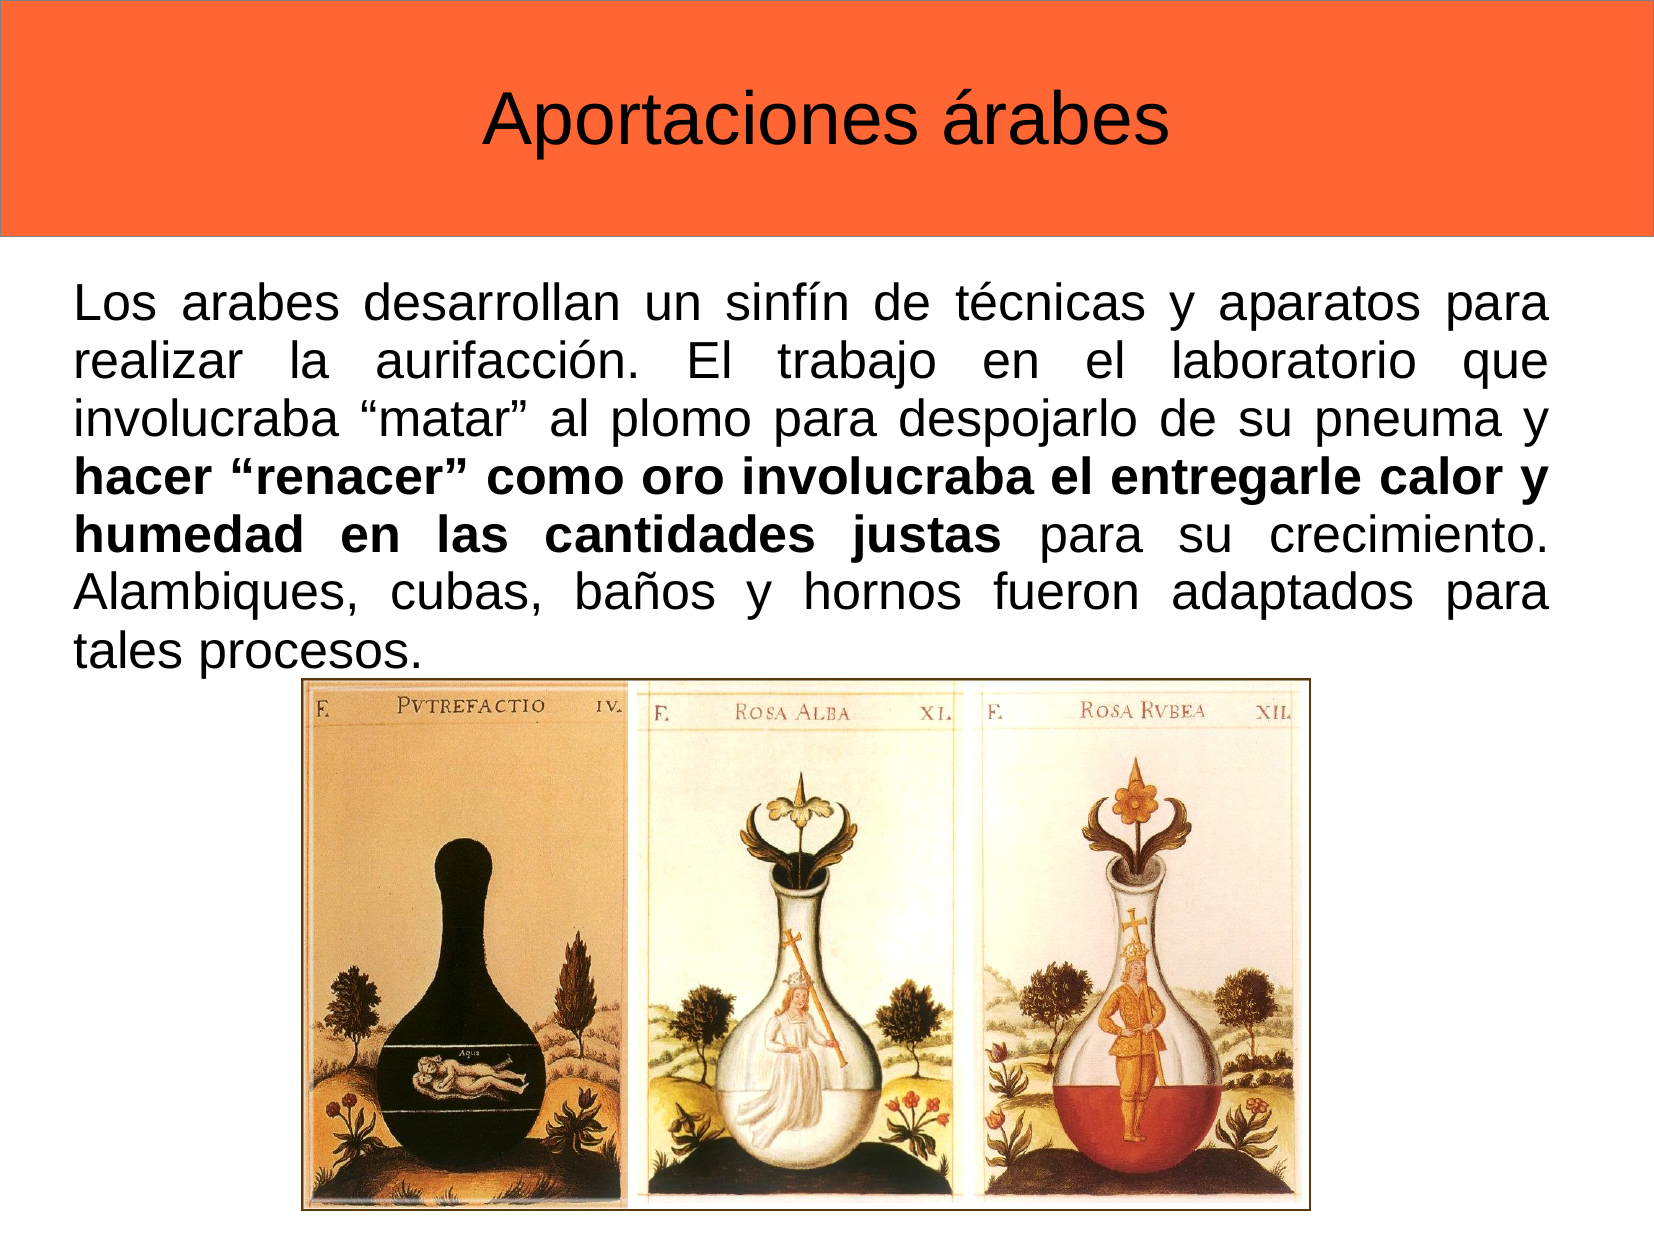

Aportaciones árabes
Los arabes desarrollan un sinfín de técnicas y aparatos para realizar la aurifacción. El trabajo en el laboratorio que involucraba “matar” al plomo para despojarlo de su pneuma y hacer “renacer” como oro involucraba el entregarle calor y humedad en las cantidades justas para su crecimiento. Alambiques, cubas, baños y hornos fueron adaptados para tales procesos.